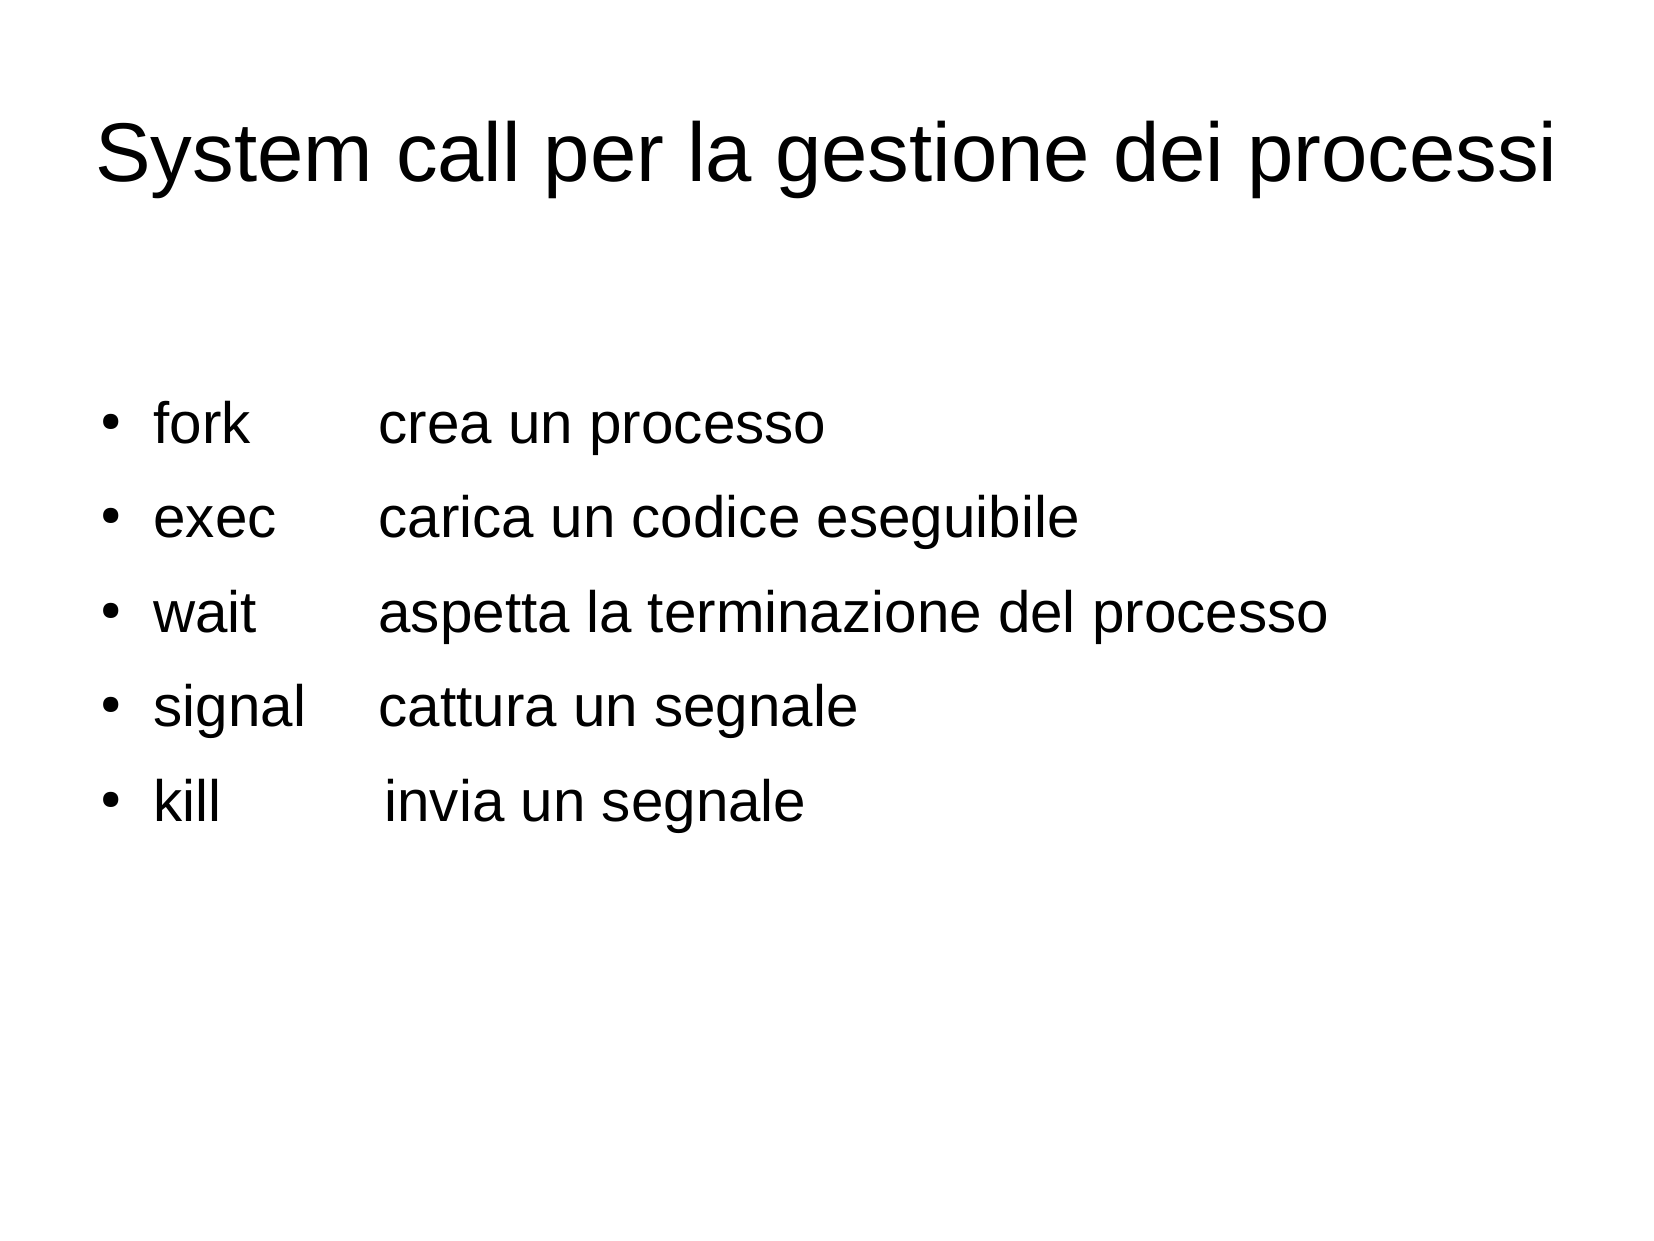

# System call per la gestione dei processi
fork		crea un processo
exec		carica un codice eseguibile
wait		aspetta la terminazione del processo
signal	cattura un segnale
kill		 invia un segnale